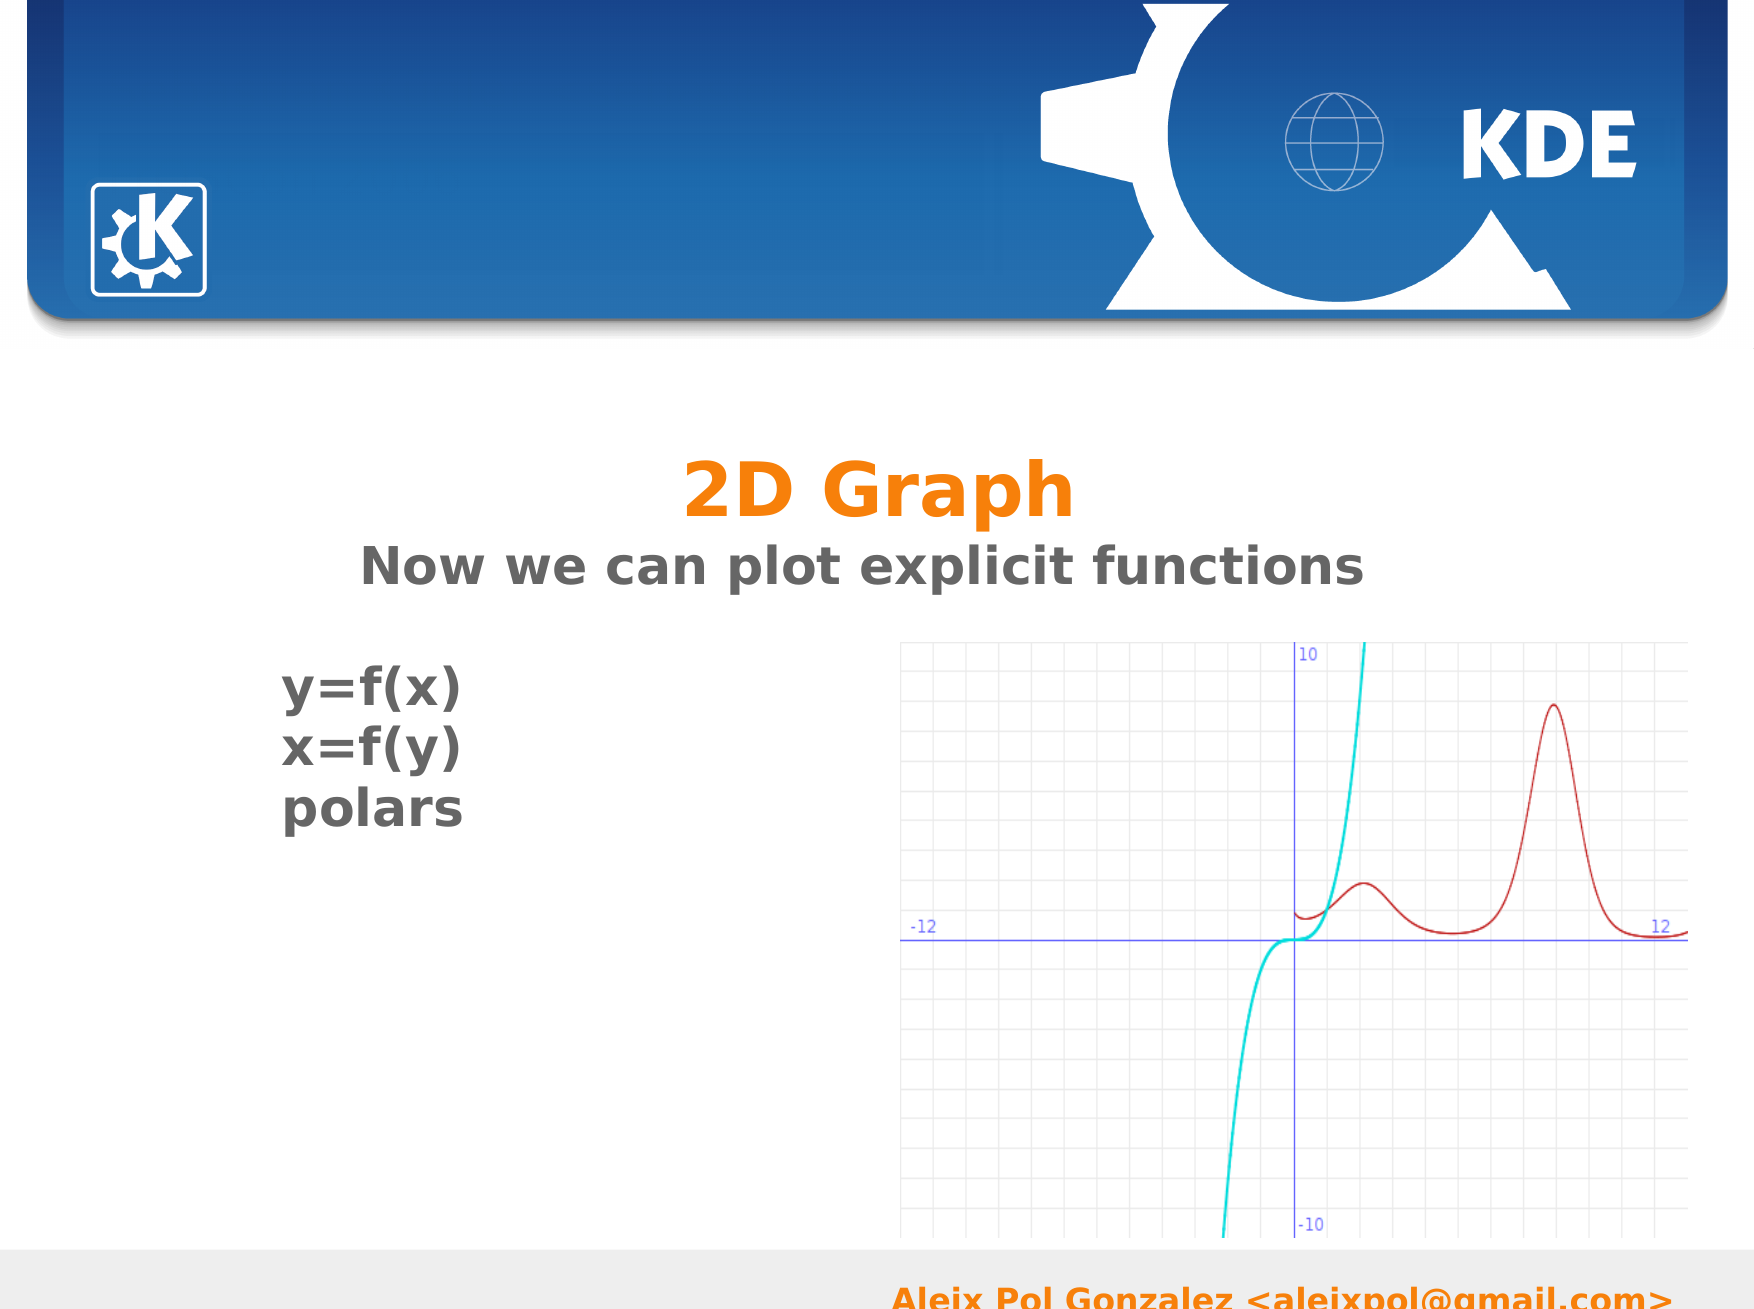

2D Graph
Now we can plot explicit functions
y=f(x)
x=f(y)
polars